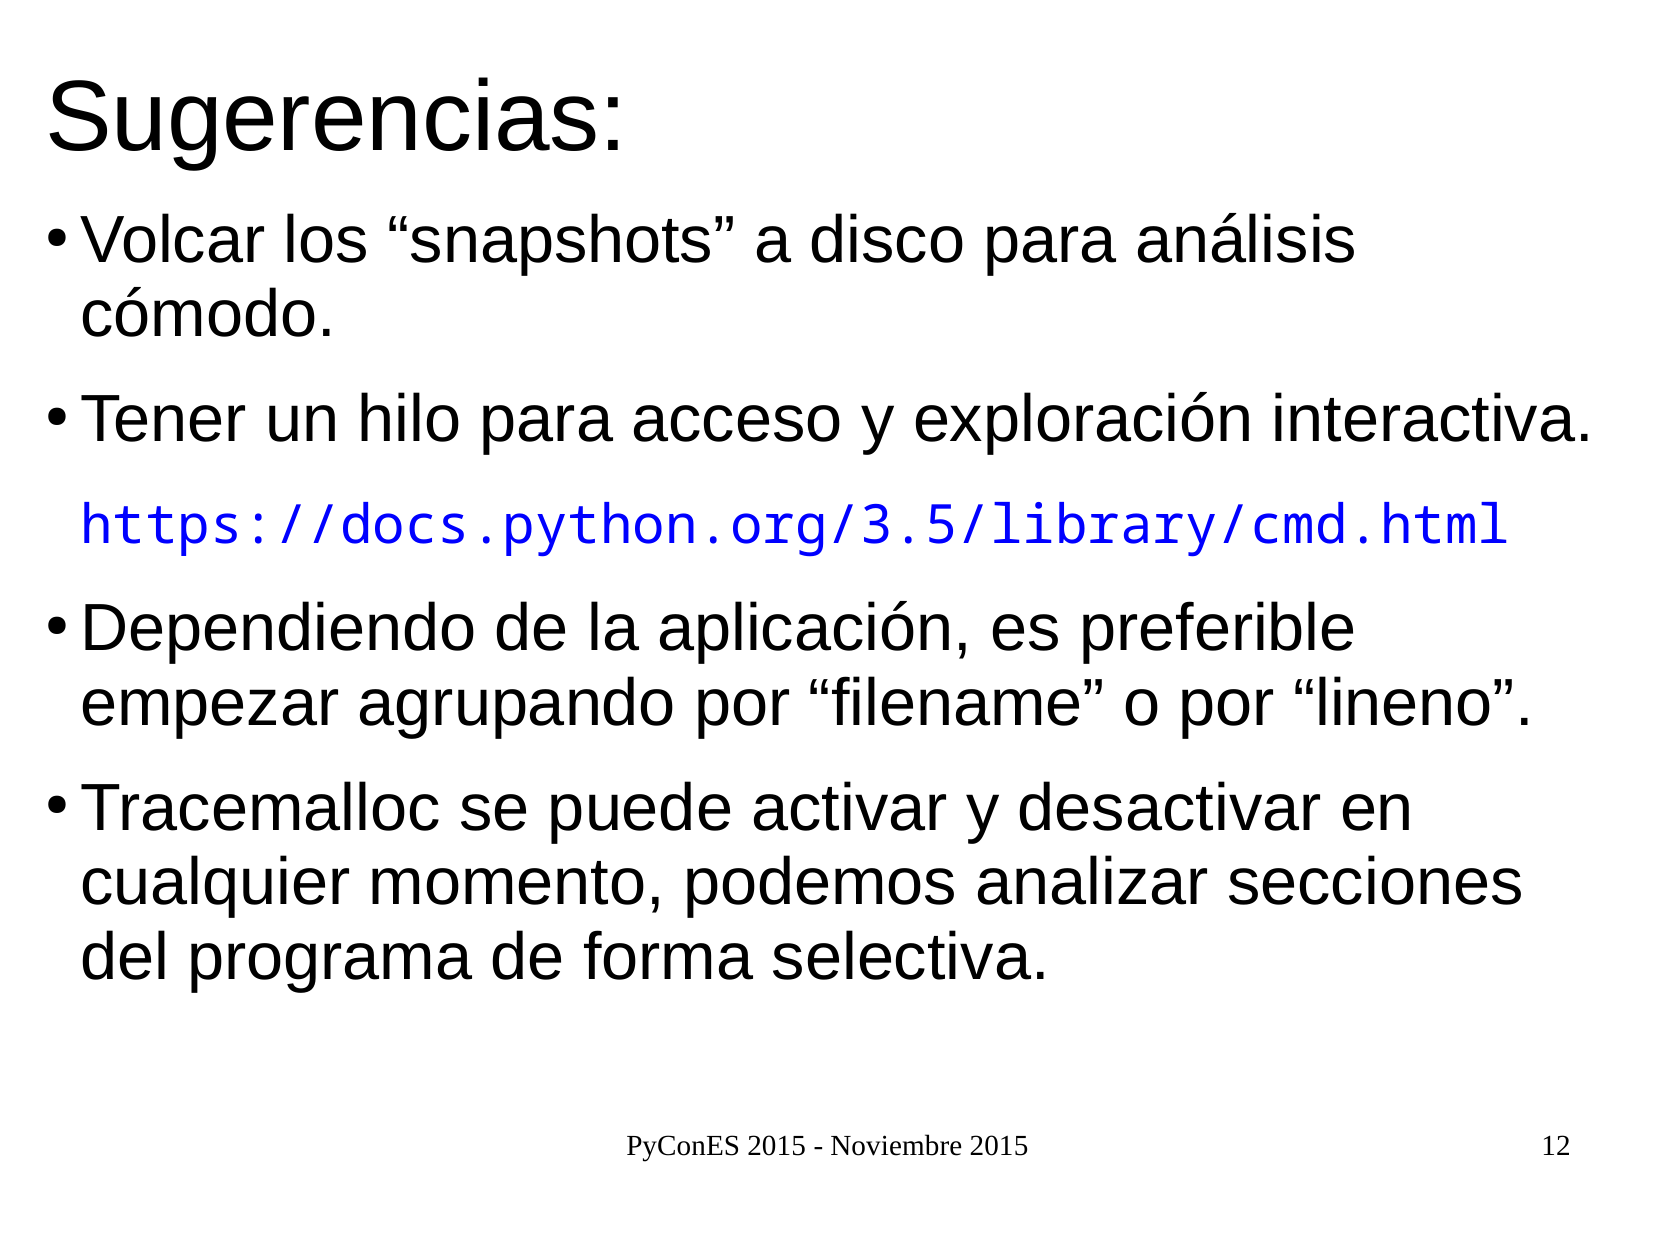

# Sugerencias:
Volcar los “snapshots” a disco para análisis cómodo.
Tener un hilo para acceso y exploración interactiva.
https://docs.python.org/3.5/library/cmd.html
Dependiendo de la aplicación, es preferible empezar agrupando por “filename” o por “lineno”.
Tracemalloc se puede activar y desactivar en cualquier momento, podemos analizar secciones del programa de forma selectiva.
PyConES 2015 - Noviembre 2015
12